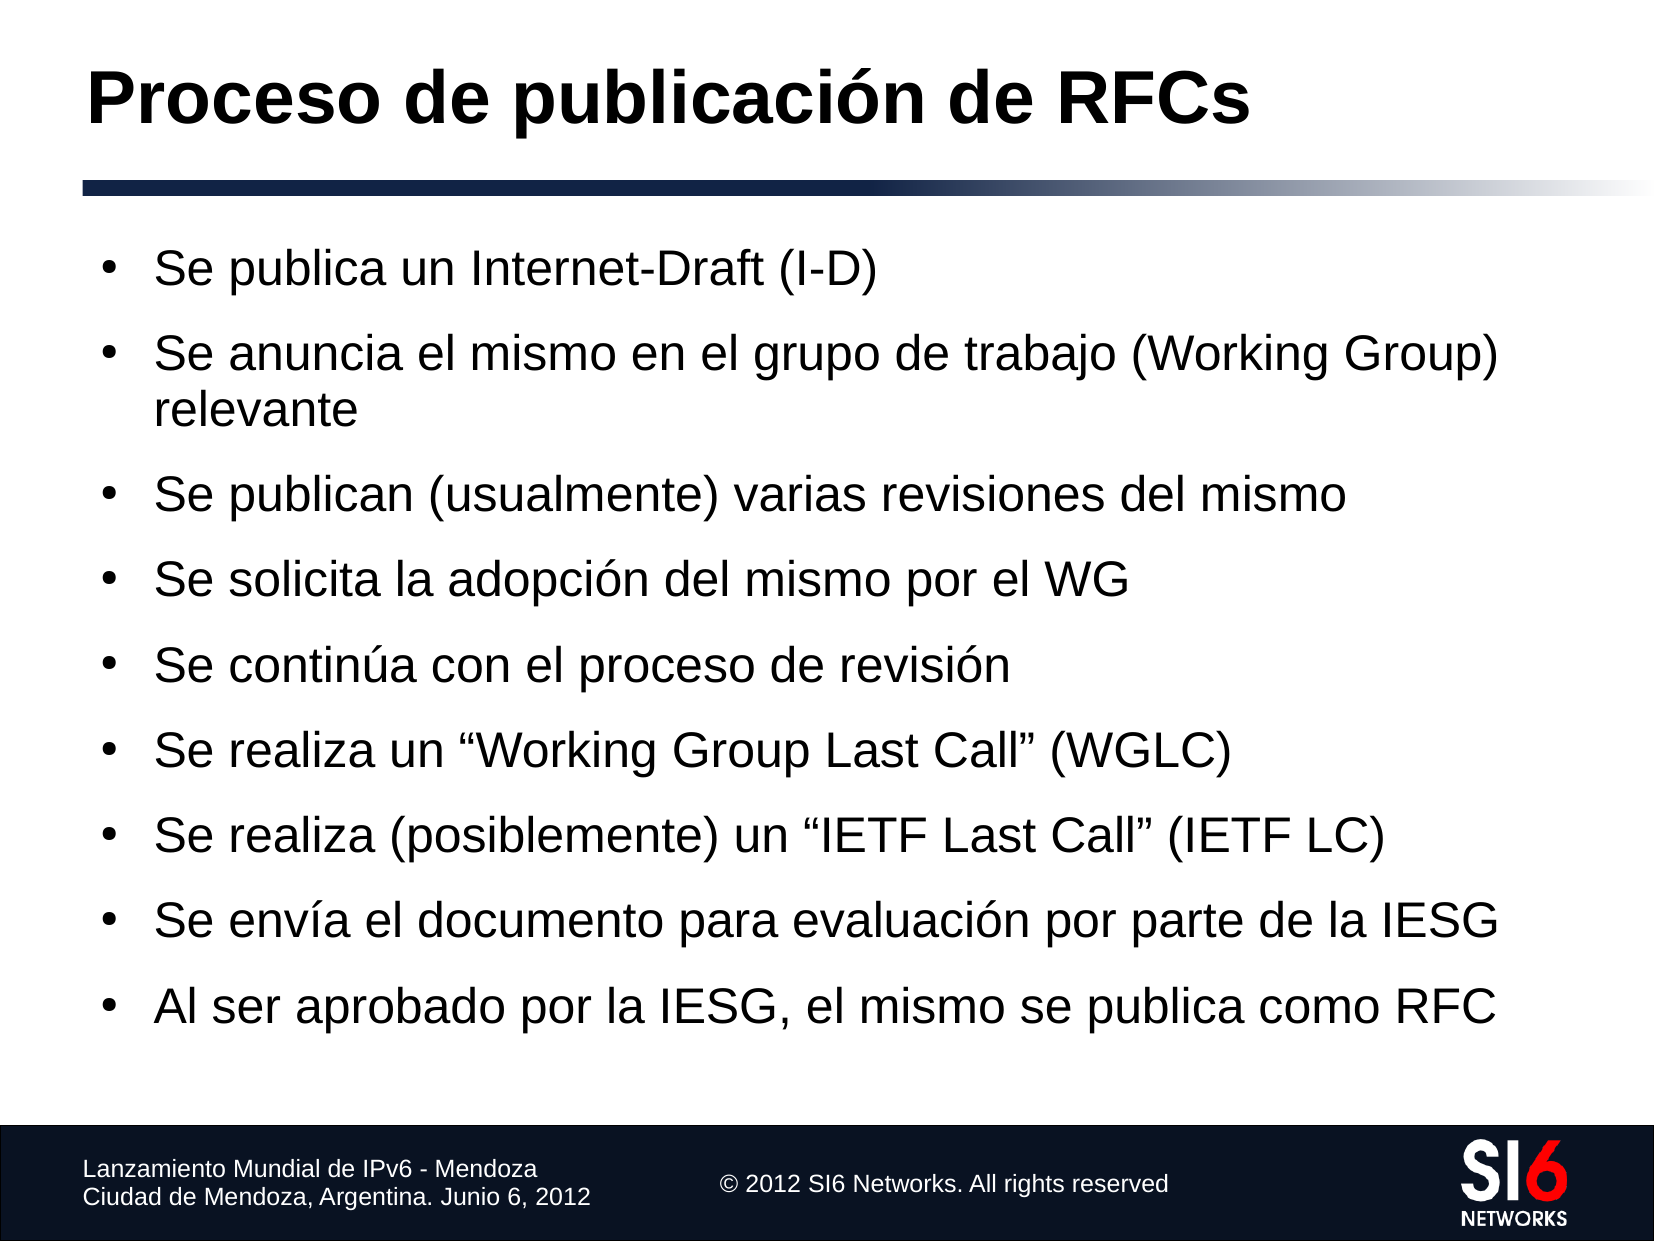

# Proceso de publicación de RFCs
Se publica un Internet-Draft (I-D)
Se anuncia el mismo en el grupo de trabajo (Working Group) relevante
Se publican (usualmente) varias revisiones del mismo
Se solicita la adopción del mismo por el WG
Se continúa con el proceso de revisión
Se realiza un “Working Group Last Call” (WGLC)
Se realiza (posiblemente) un “IETF Last Call” (IETF LC)
Se envía el documento para evaluación por parte de la IESG
Al ser aprobado por la IESG, el mismo se publica como RFC